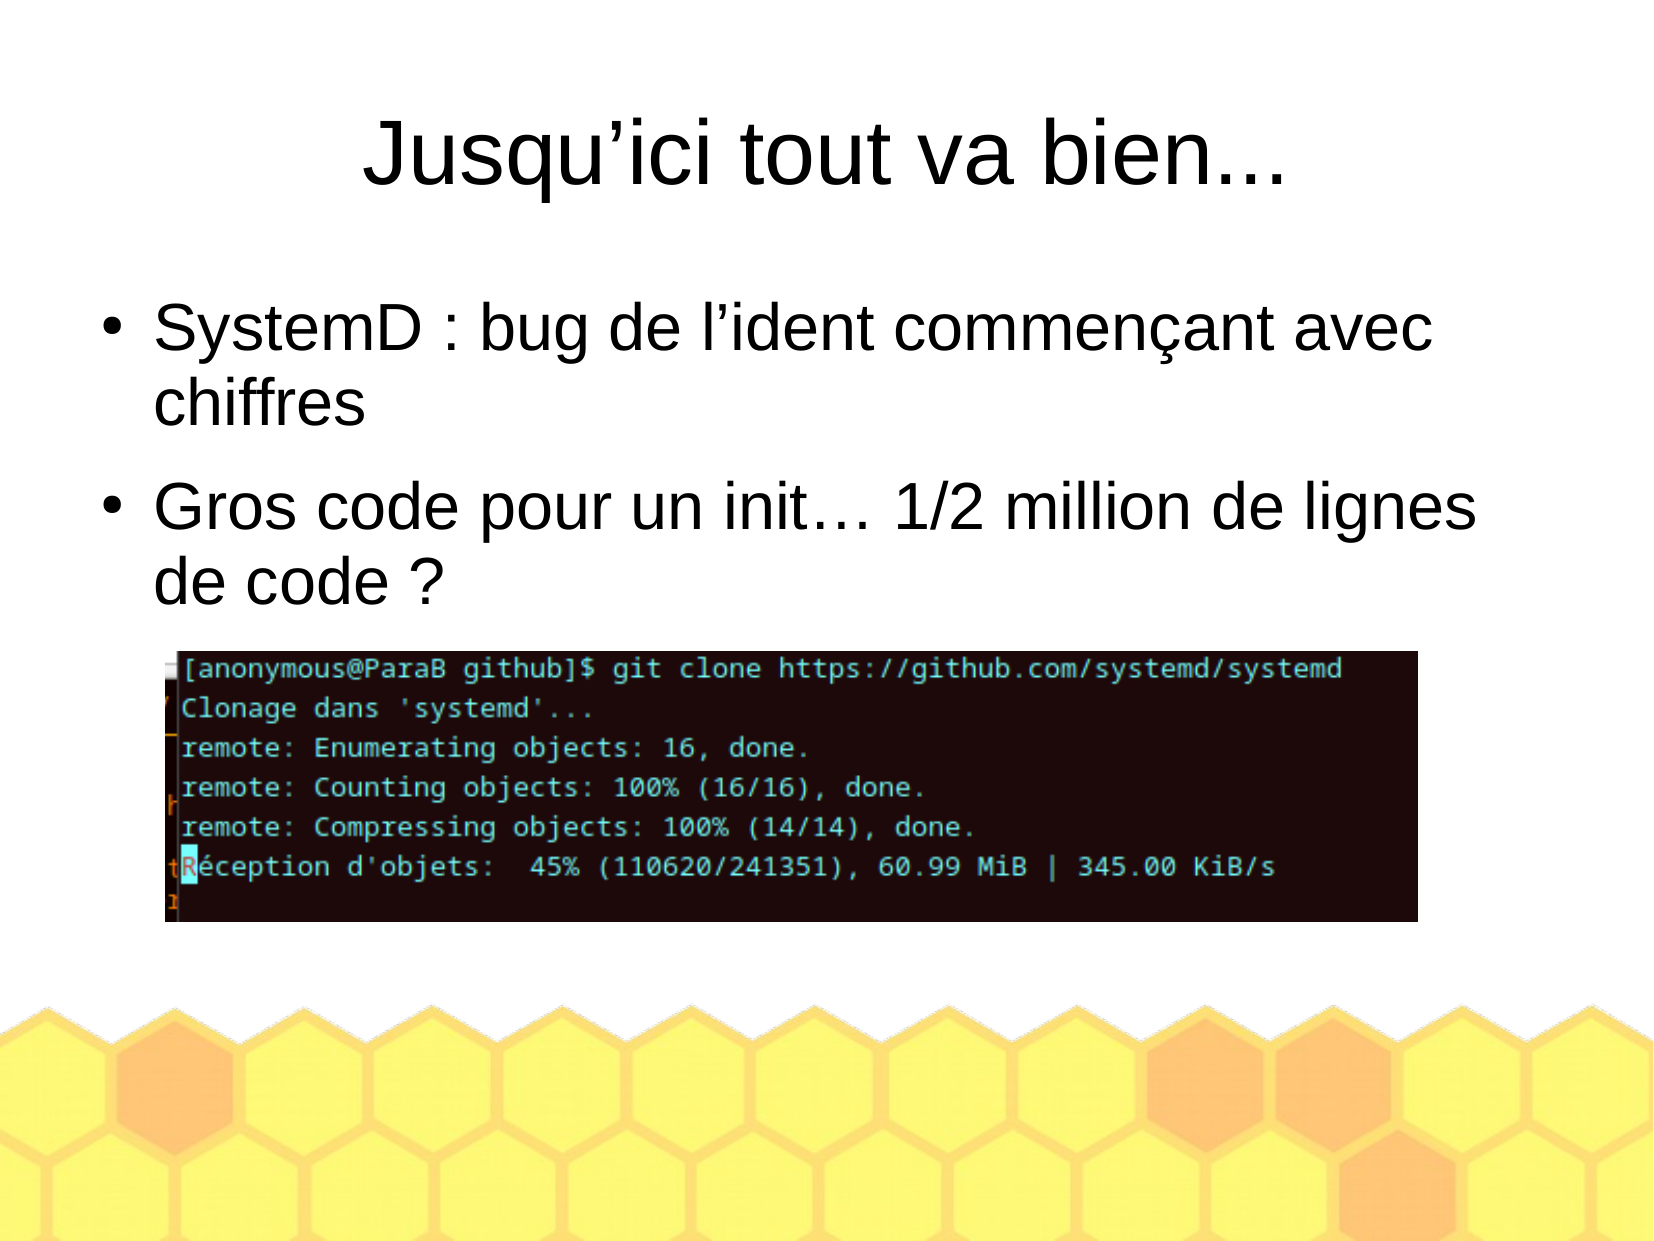

# Jusqu’ici tout va bien...
SystemD : bug de l’ident commençant avec chiffres
Gros code pour un init… 1/2 million de lignes de code ?